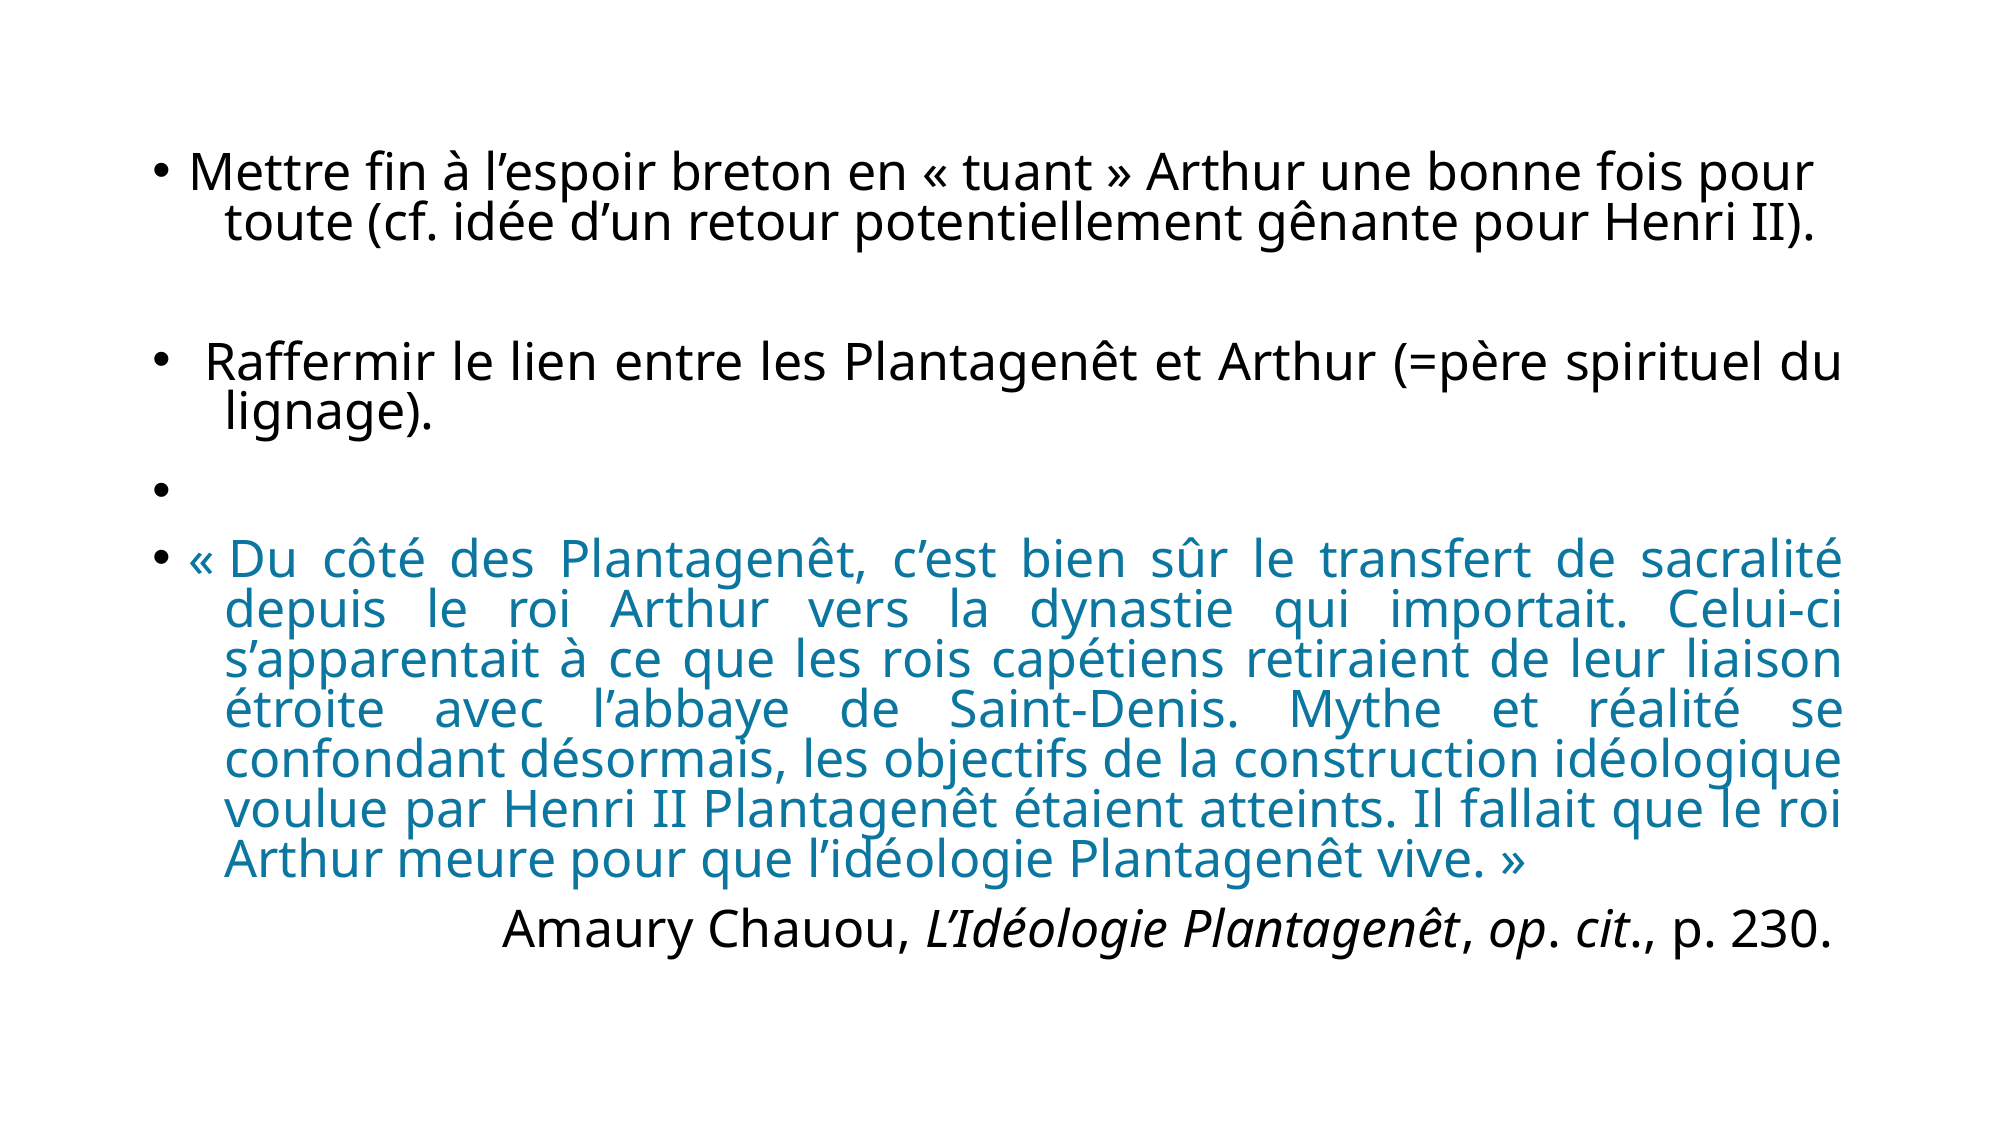

# Mettre fin à l’espoir breton en « tuant » Arthur une bonne fois pour toute (cf. idée d’un retour potentiellement gênante pour Henri II).
 Raffermir le lien entre les Plantagenêt et Arthur (=père spirituel du lignage).
« Du côté des Plantagenêt, c’est bien sûr le transfert de sacralité depuis le roi Arthur vers la dynastie qui importait. Celui-ci s’apparentait à ce que les rois capétiens retiraient de leur liaison étroite avec l’abbaye de Saint-Denis. Mythe et réalité se confondant désormais, les objectifs de la construction idéologique voulue par Henri II Plantagenêt étaient atteints. Il fallait que le roi Arthur meure pour que l’idéologie Plantagenêt vive. »
Amaury Chauou, L’Idéologie Plantagenêt, op. cit., p. 230.